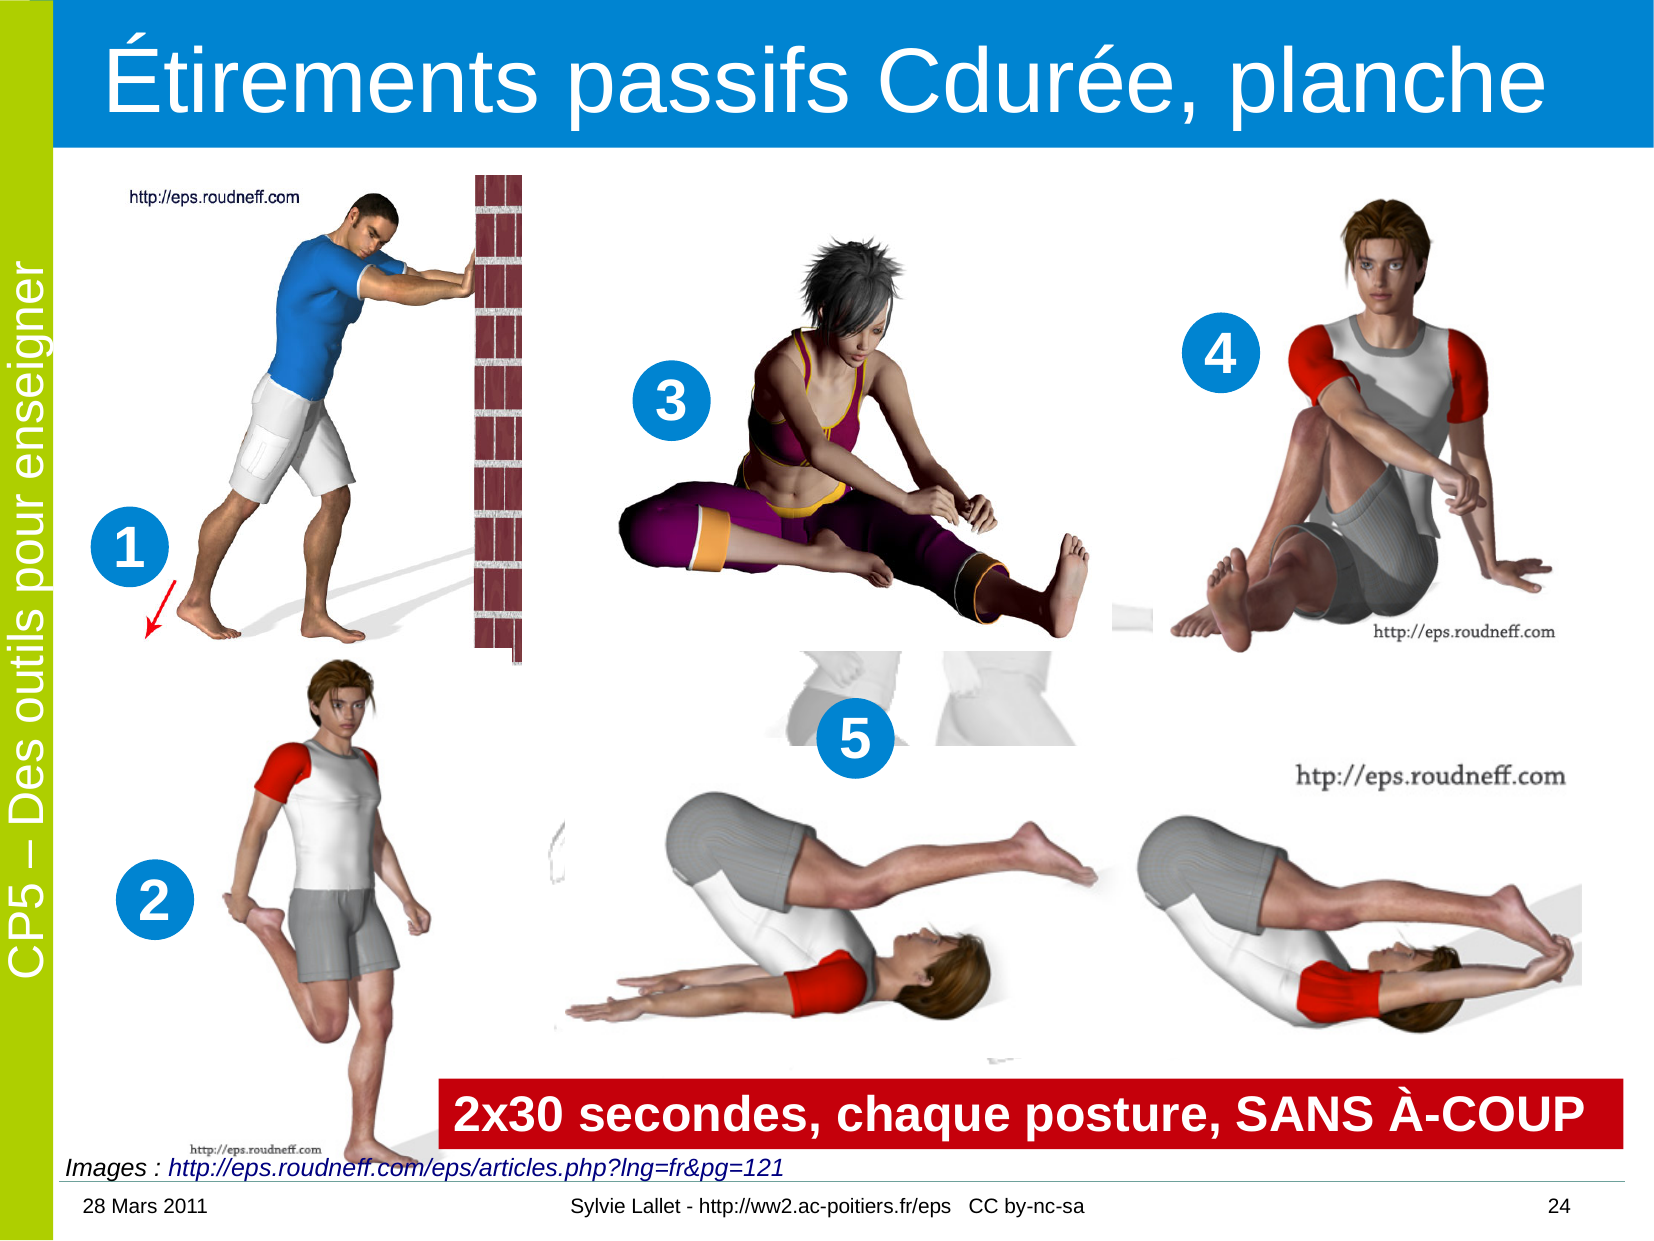

# Étirements passifs Cdurée, planche
4
3
1
5
2
2x30 secondes, chaque posture, SANS À-COUP
Images : http://eps.roudneff.com/eps/articles.php?lng=fr&pg=121
28 Mars 2011
Sylvie Lallet - http://ww2.ac-poitiers.fr/eps CC by-nc-sa
24